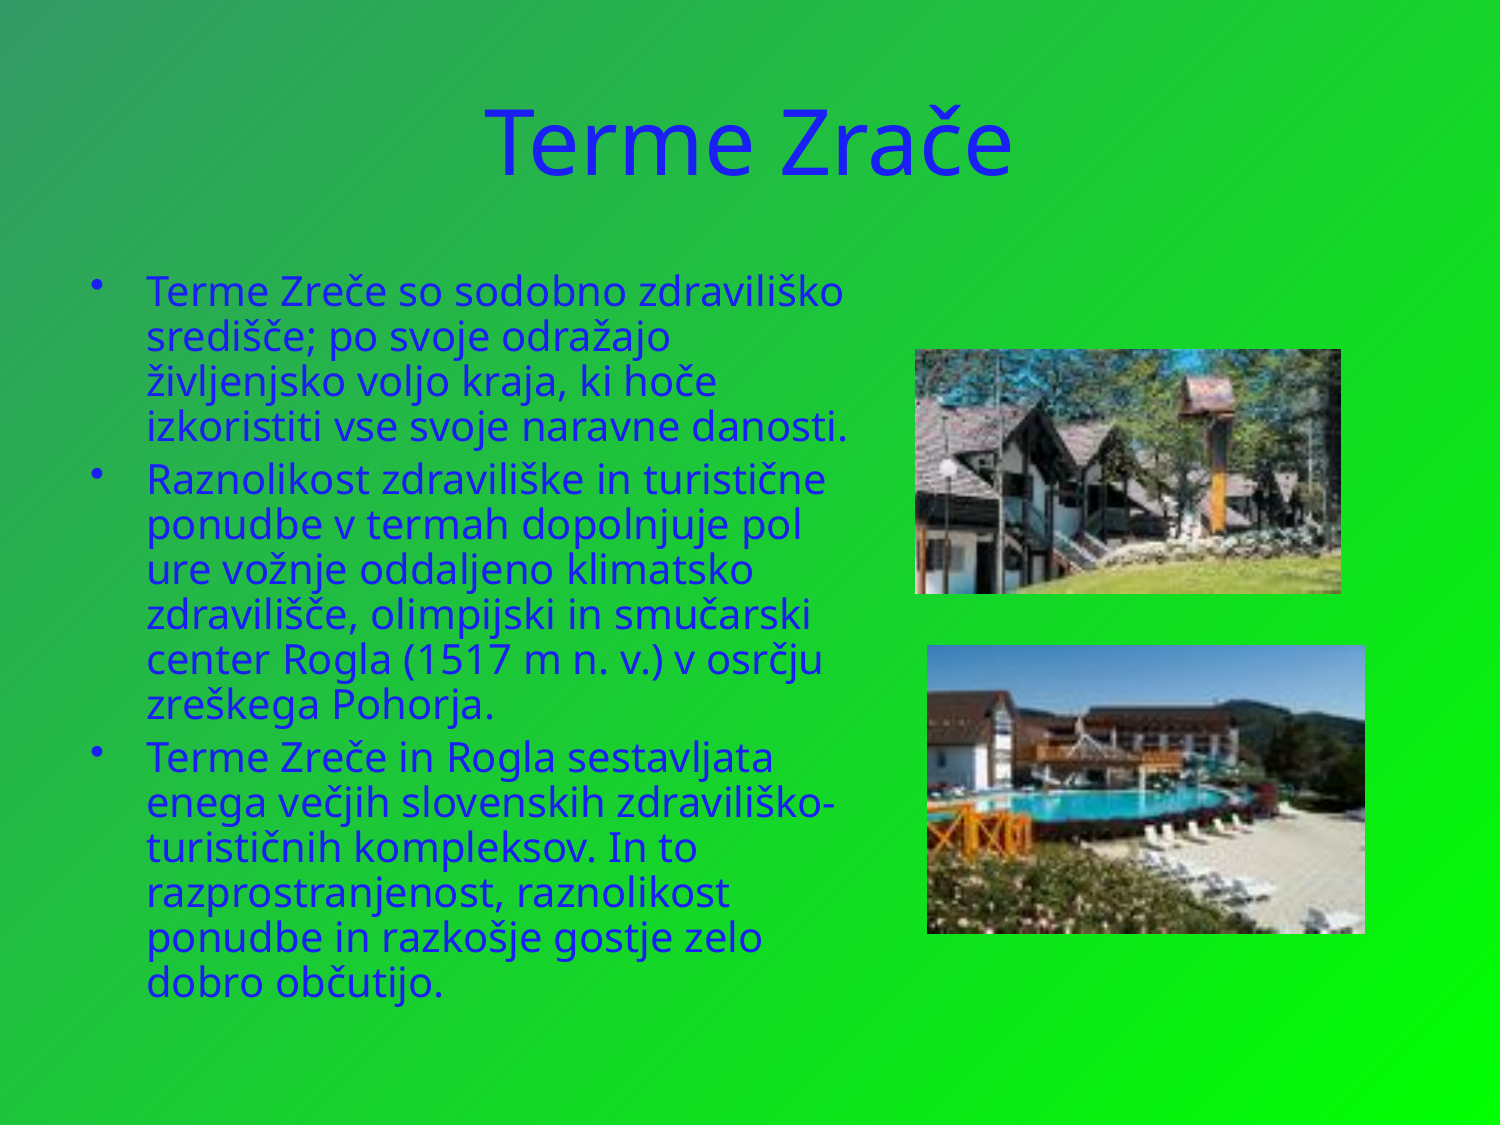

# Terme Zrače
Terme Zreče so sodobno zdraviliško središče; po svoje odražajo življenjsko voljo kraja, ki hoče izkoristiti vse svoje naravne danosti.
Raznolikost zdraviliške in turistične ponudbe v termah dopolnjuje pol ure vožnje oddaljeno klimatsko zdravilišče, olimpijski in smučarski center Rogla (1517 m n. v.) v osrčju zreškega Pohorja.
Terme Zreče in Rogla sestavljata enega večjih slovenskih zdraviliško-turističnih kompleksov. In to razprostranjenost, raznolikost ponudbe in razkošje gostje zelo dobro občutijo.